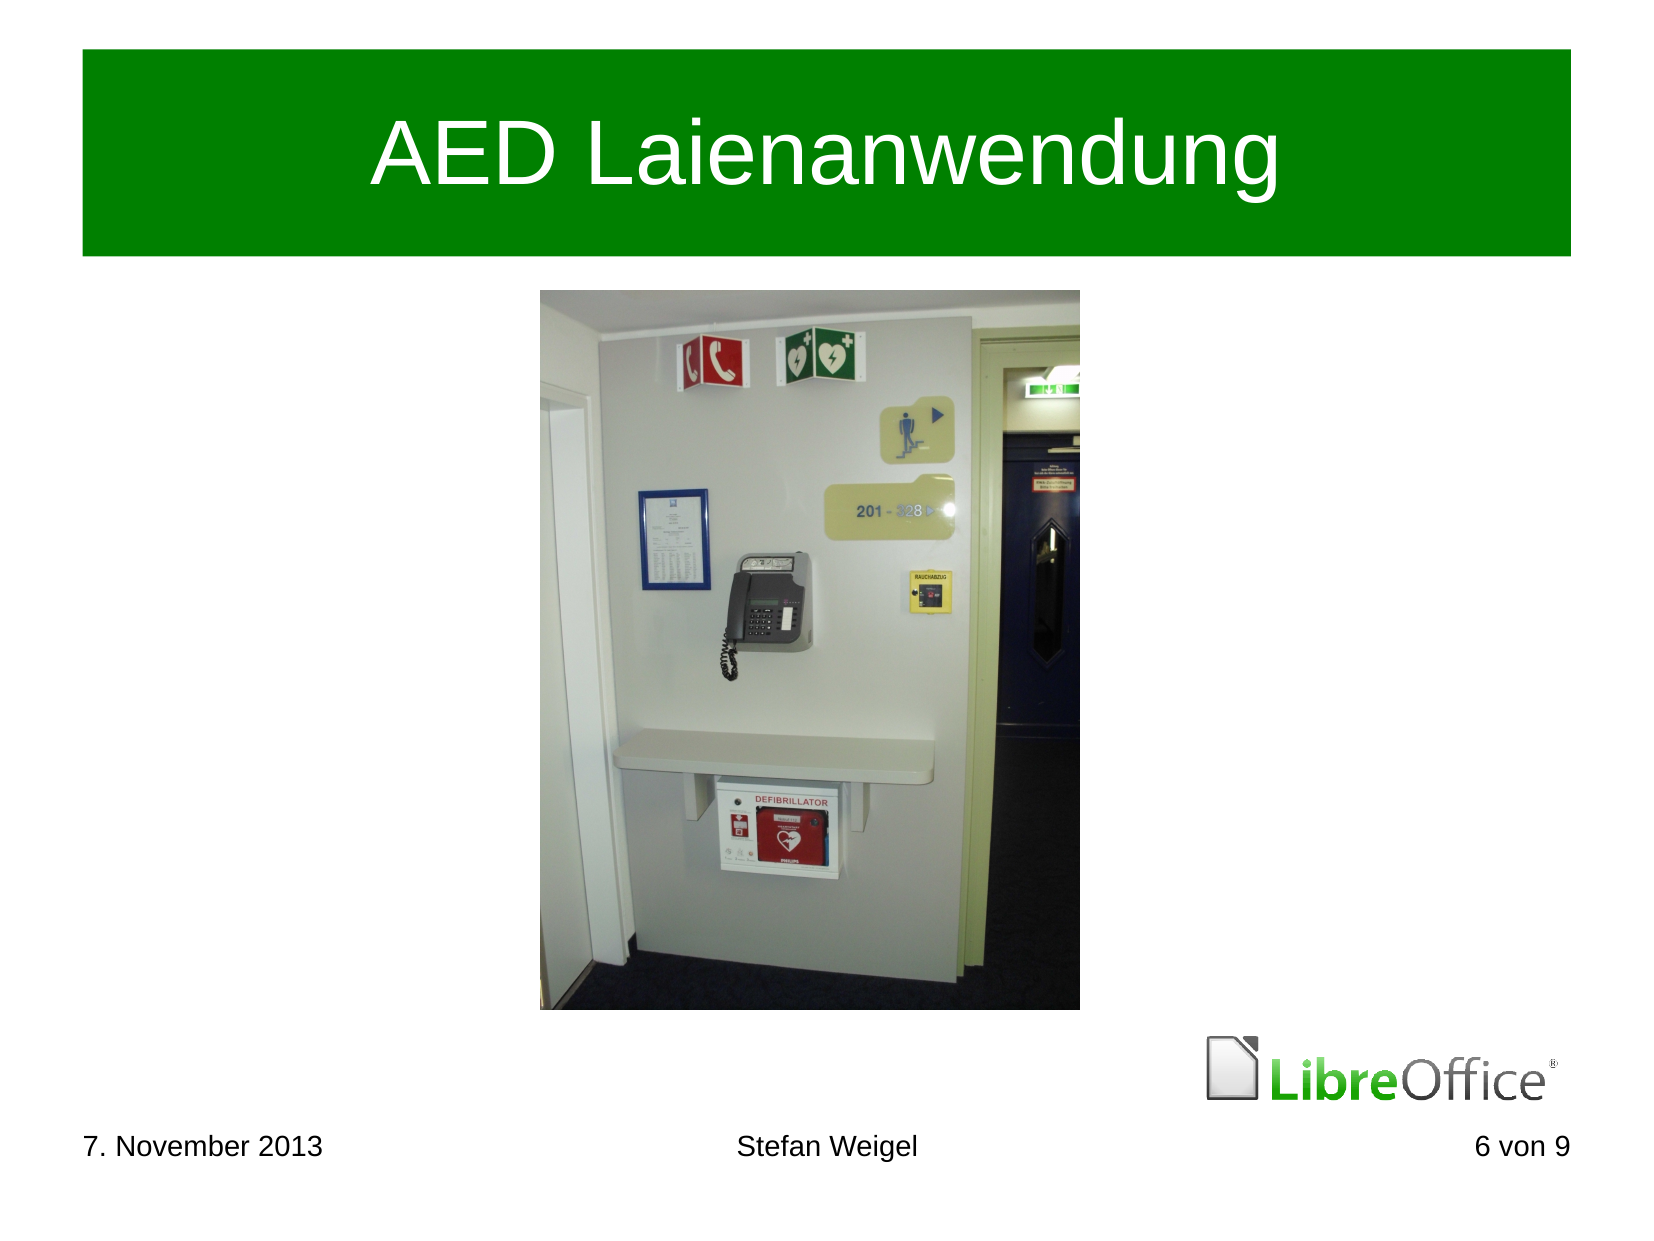

# AED Laienanwendung
7. November 2013
Stefan Weigel
6